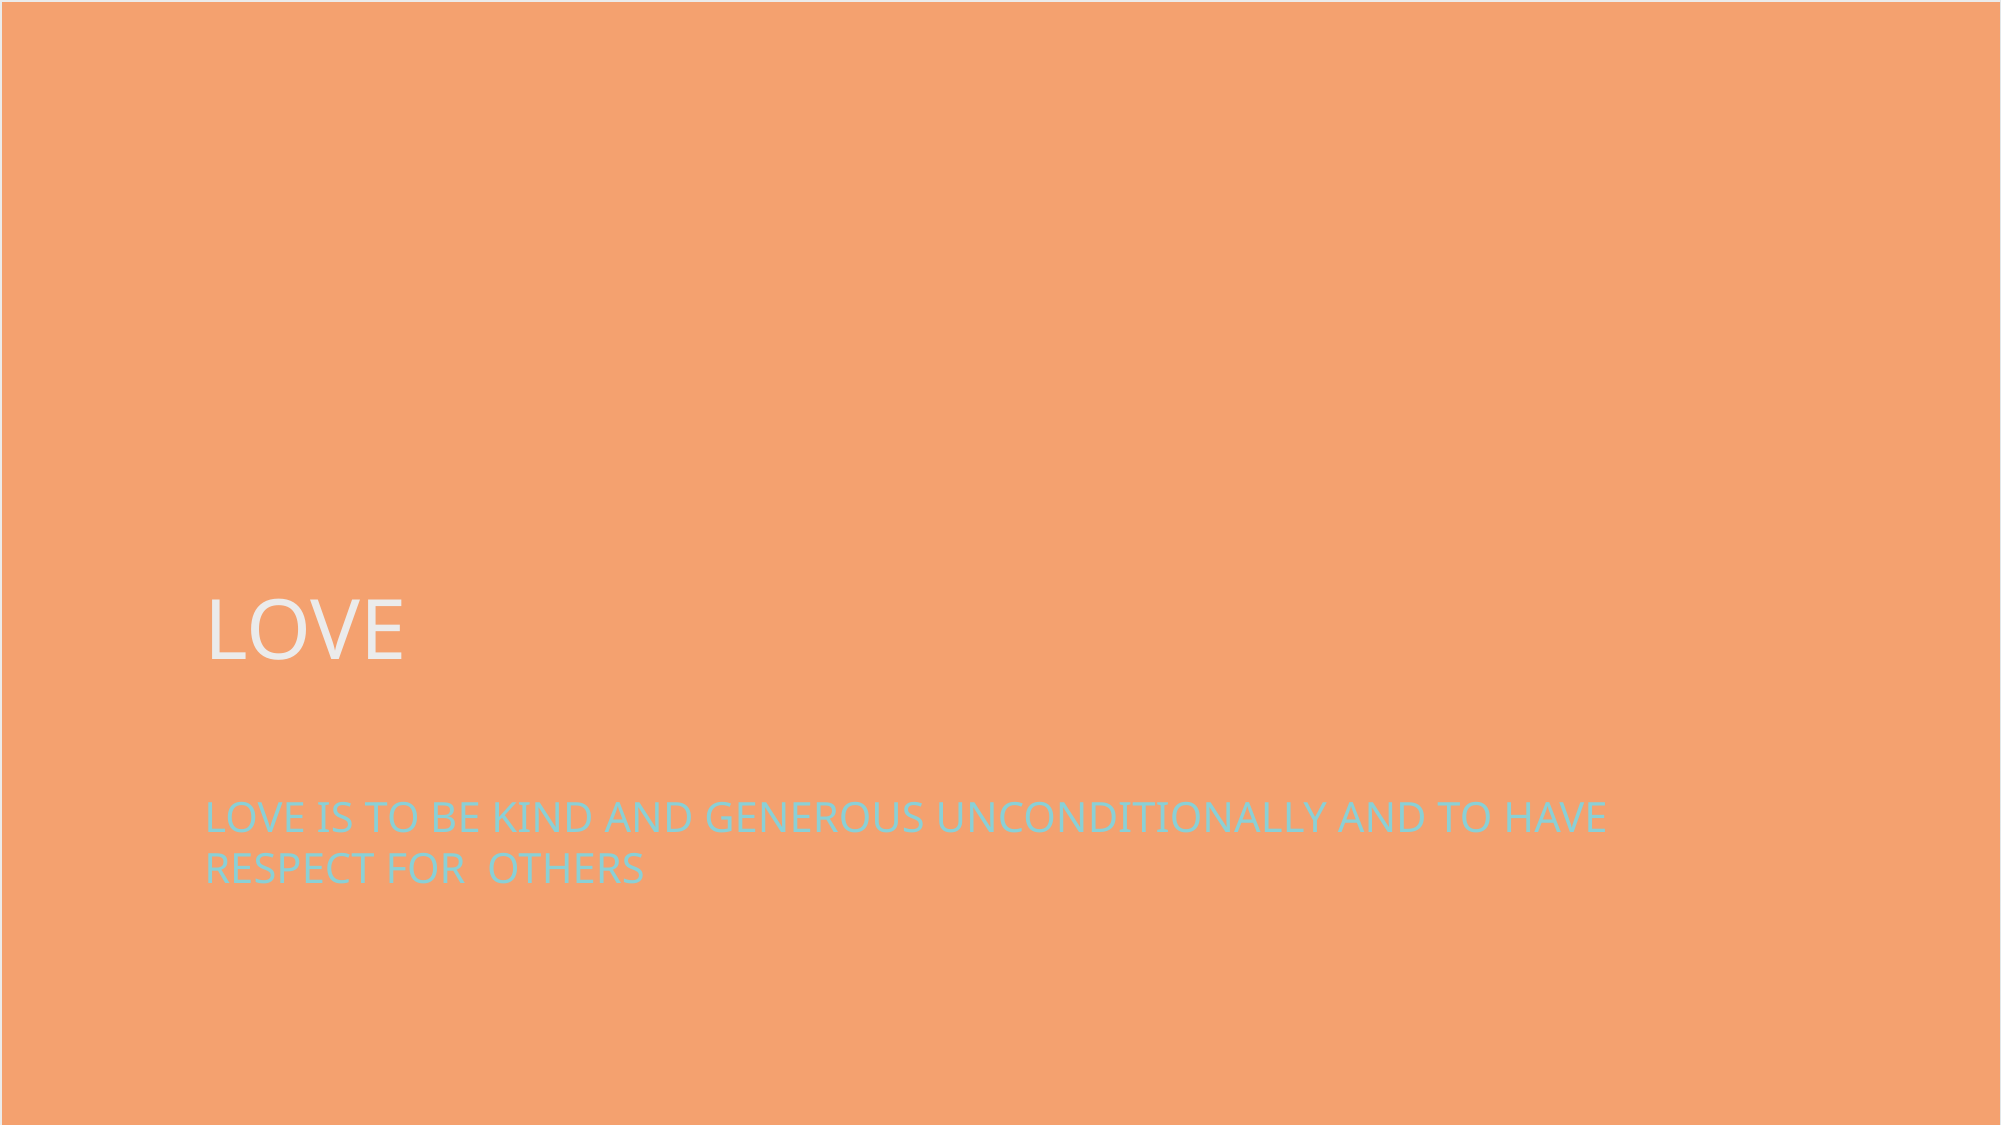

# LOVE
Love is to be kind and generous unconditionally and to have respect for others